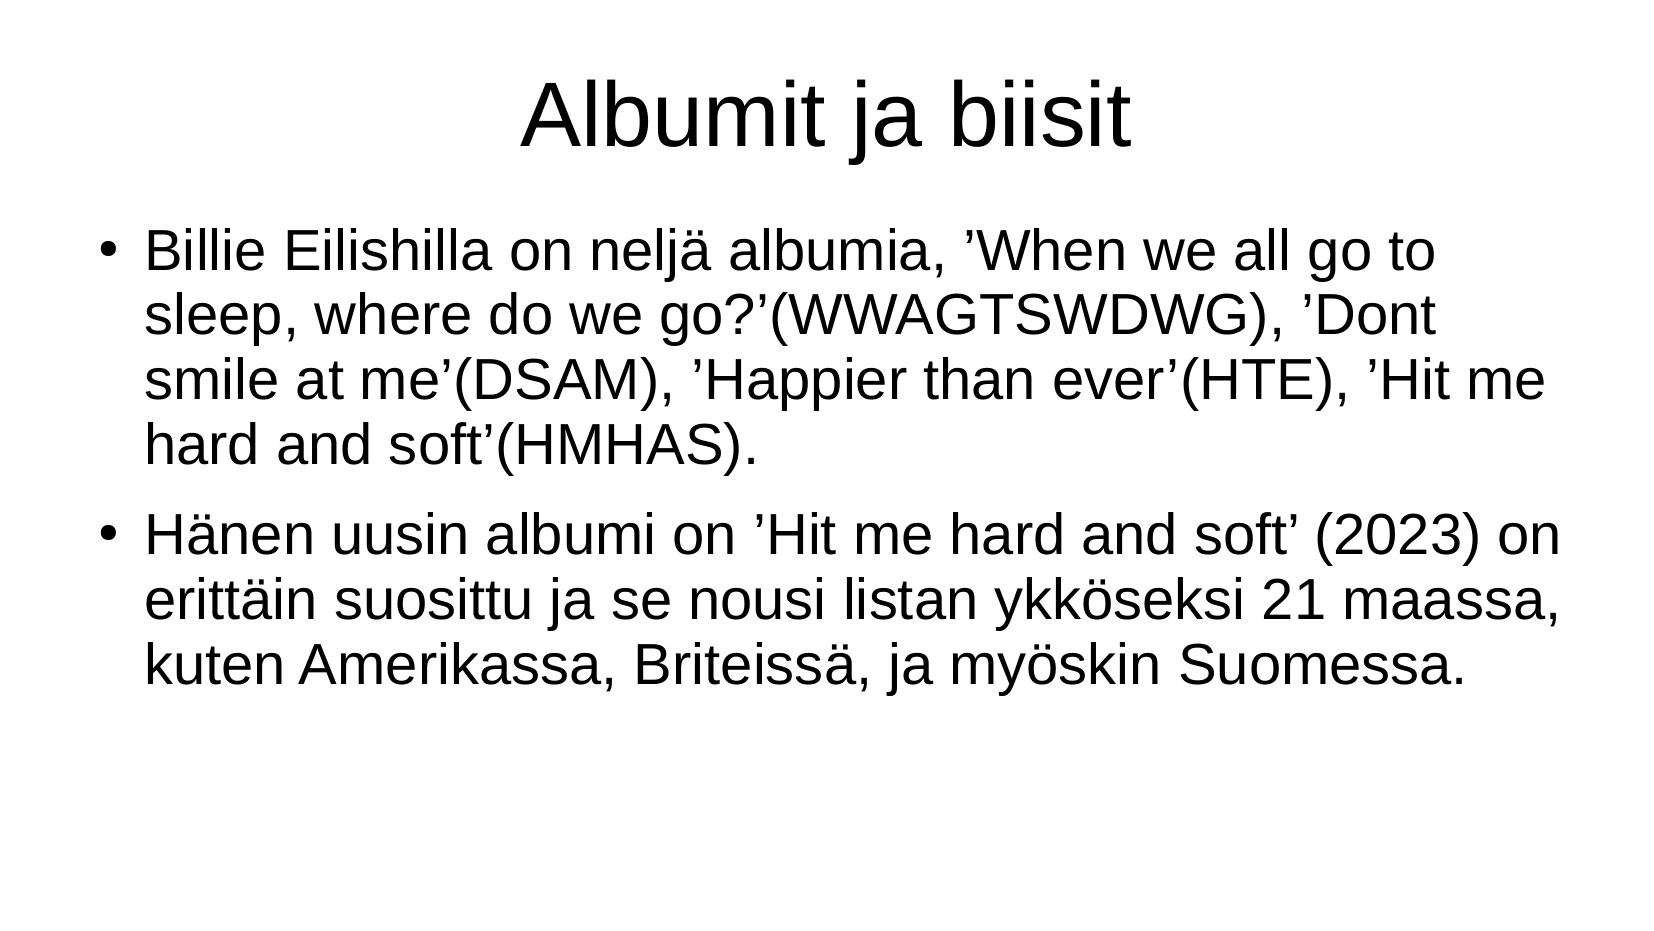

# Albumit ja biisit
Billie Eilishilla on neljä albumia, ’When we all go to sleep, where do we go?’(WWAGTSWDWG), ’Dont smile at me’(DSAM), ’Happier than ever’(HTE), ’Hit me hard and soft’(HMHAS).
Hänen uusin albumi on ’Hit me hard and soft’ (2023) on erittäin suosittu ja se nousi listan ykköseksi 21 maassa, kuten Amerikassa, Briteissä, ja myöskin Suomessa.
.